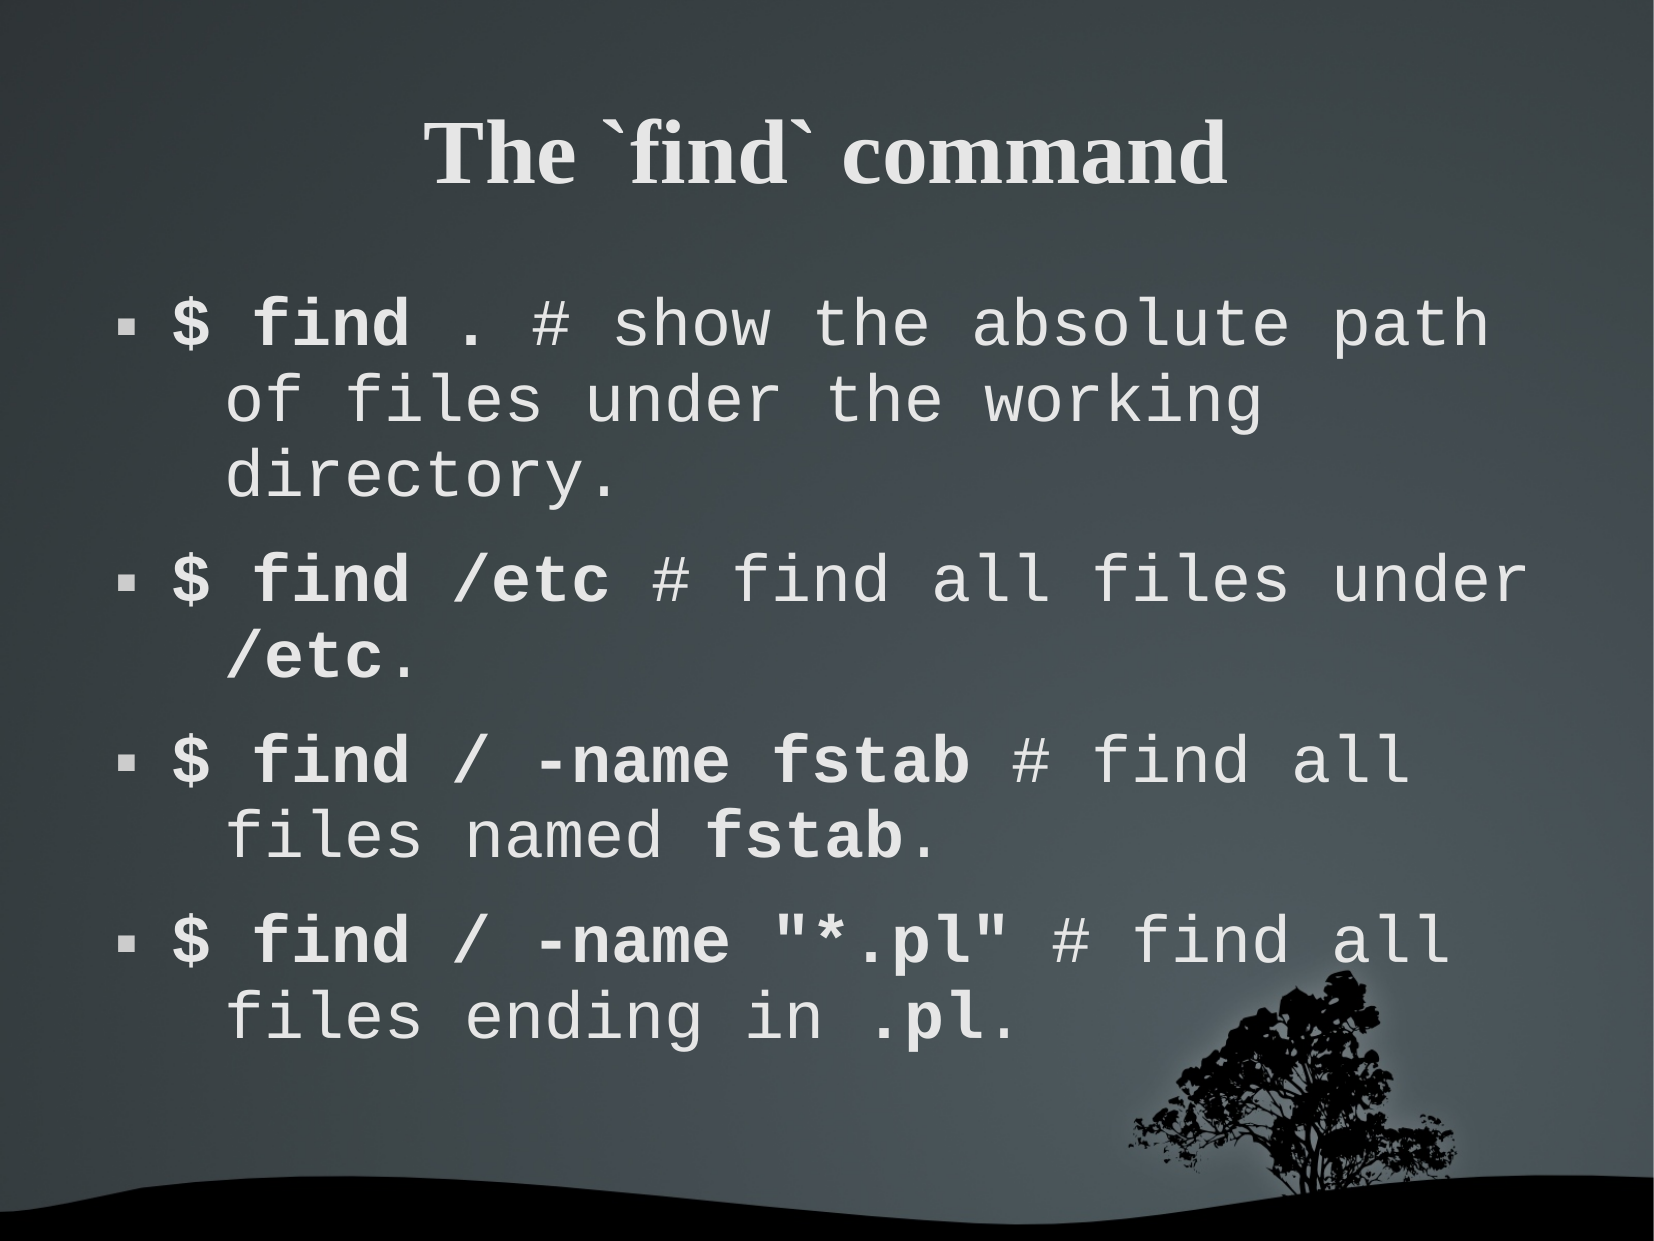

The `find` command
# $ find . # show the absolute path of files under the working directory.
$ find /etc # find all files under /etc.
$ find / -name fstab # find all files named fstab.
$ find / -name "*.pl" # find all files ending in .pl.